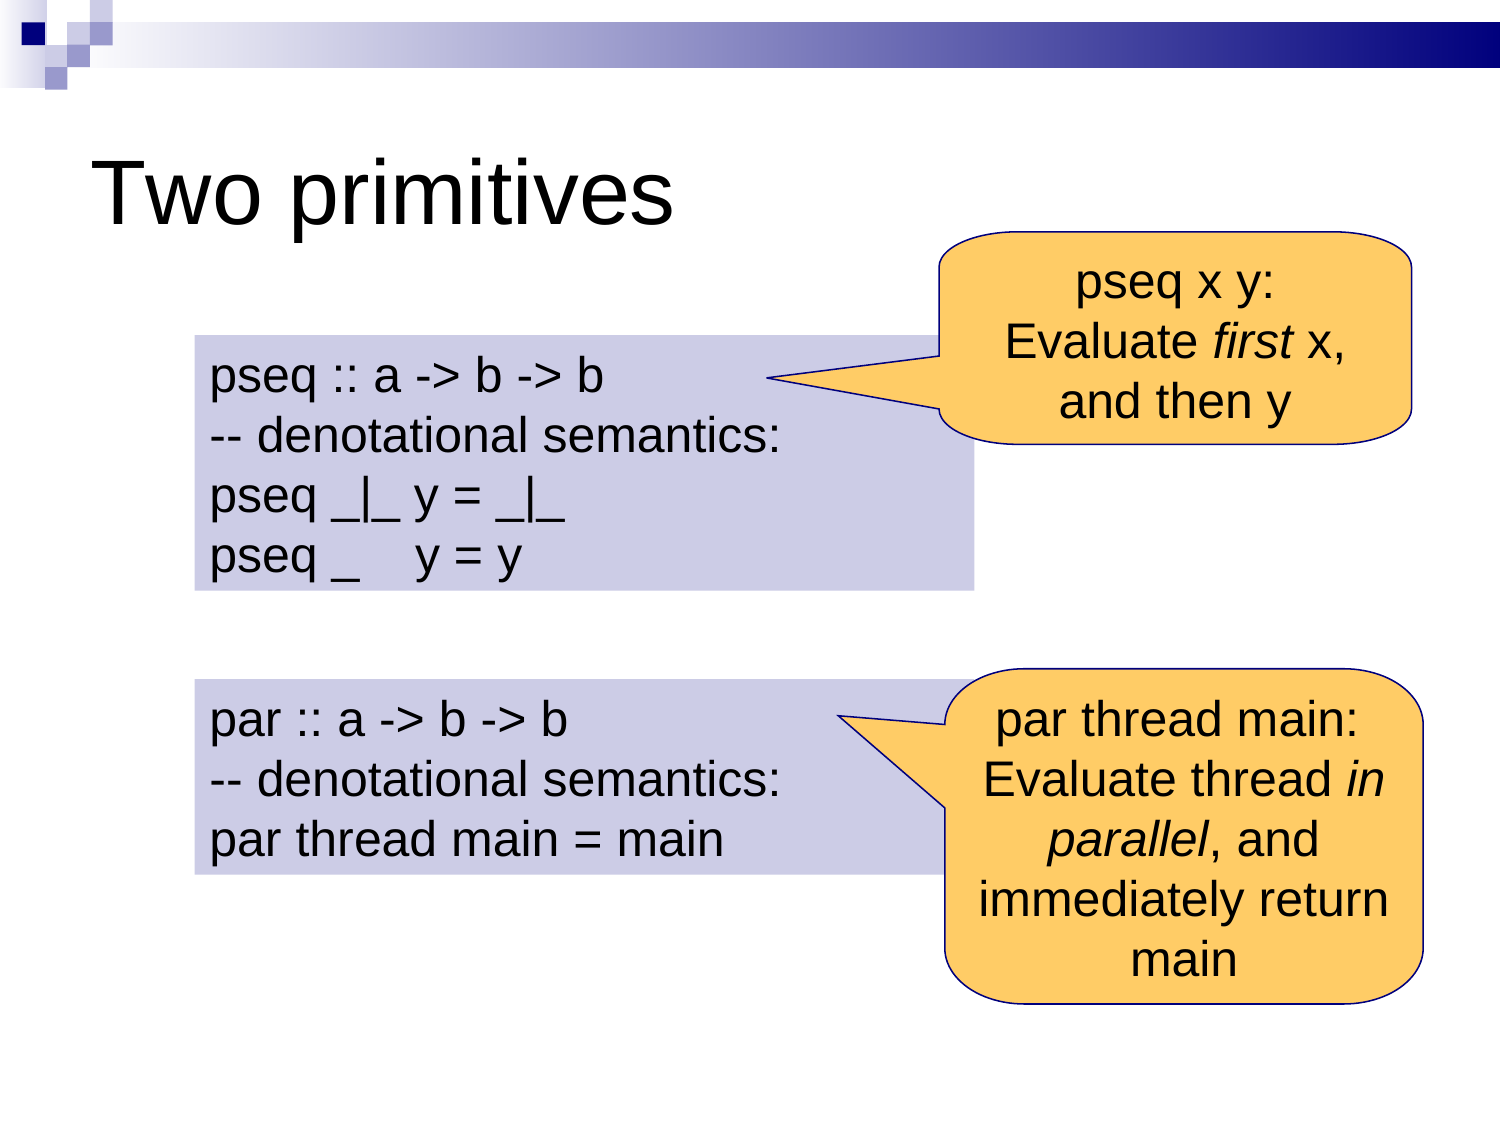

# Two primitives
pseq x y: Evaluate first x, and then y
pseq :: a -> b -> b
-- denotational semantics:
pseq _|_ y = _|_
pseq _ y = y
par thread main:
Evaluate thread in parallel, and immediately return main
par :: a -> b -> b
-- denotational semantics:
par thread main = main